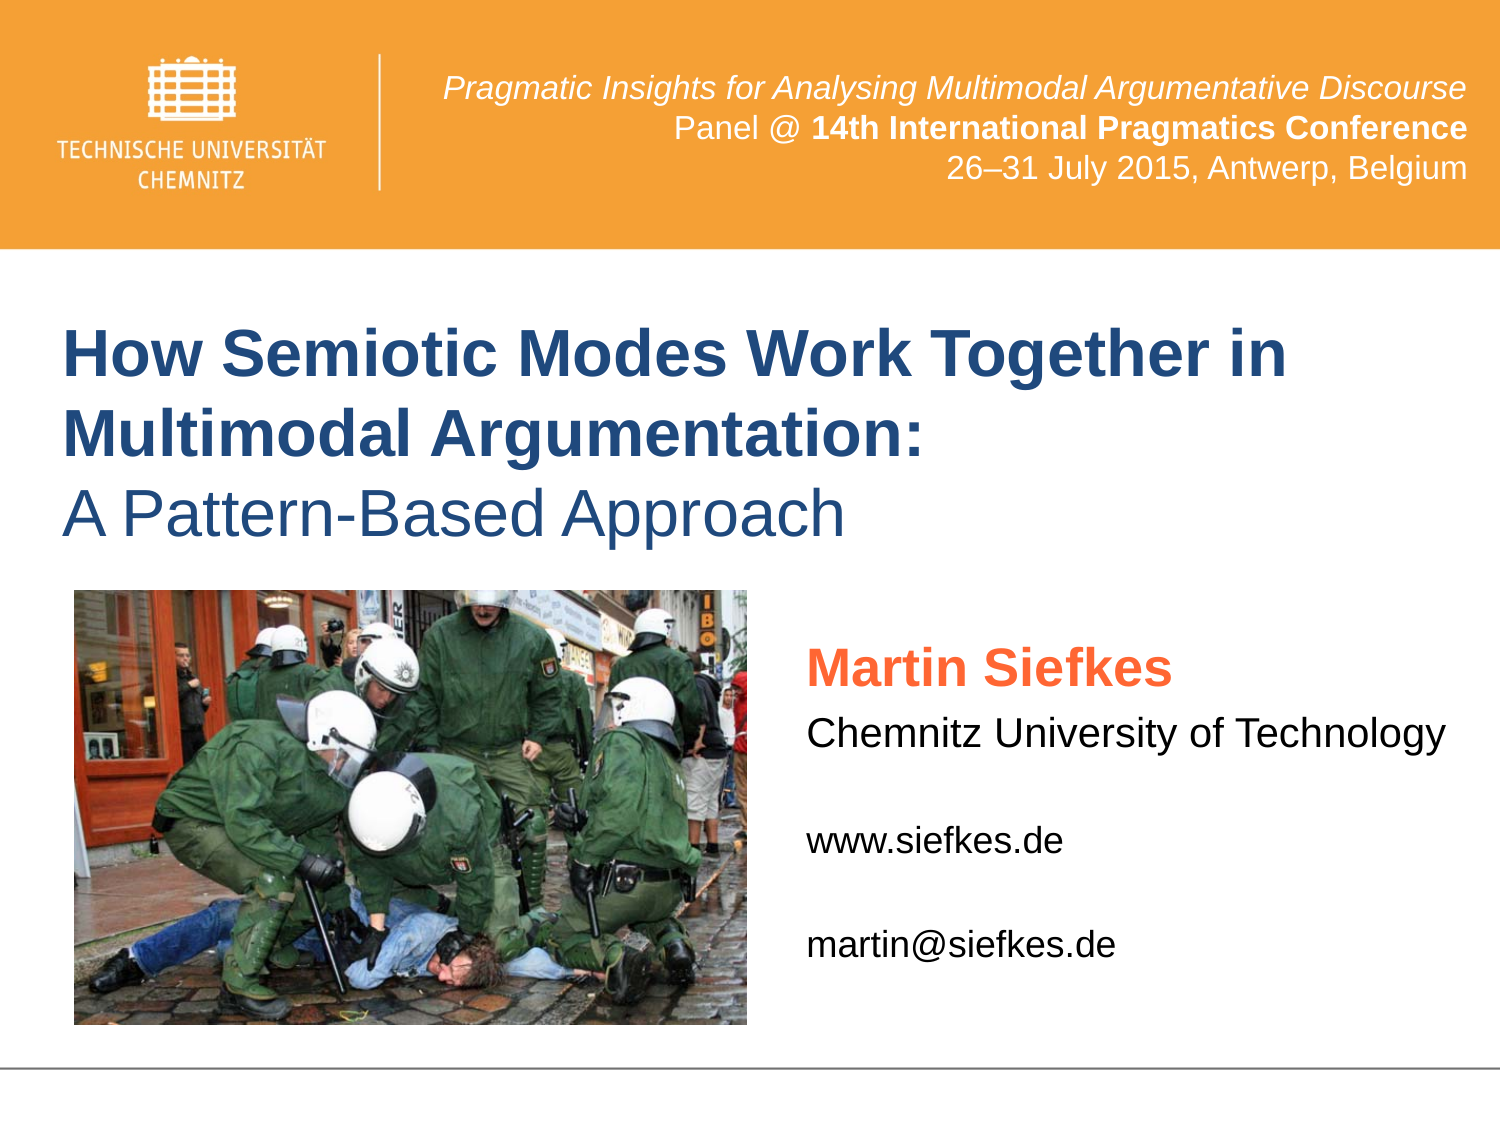

#
Pragmatic Insights for Analysing Multimodal Argumentative Discourse
Panel @ 14th International Pragmatics Conference
26–31 July 2015, Antwerp, Belgium
How Semiotic Modes Work Together in Multimodal Argumentation:
A Pattern-Based Approach
Martin Siefkes
Chemnitz University of Technology
www.siefkes.de
martin@siefkes.de